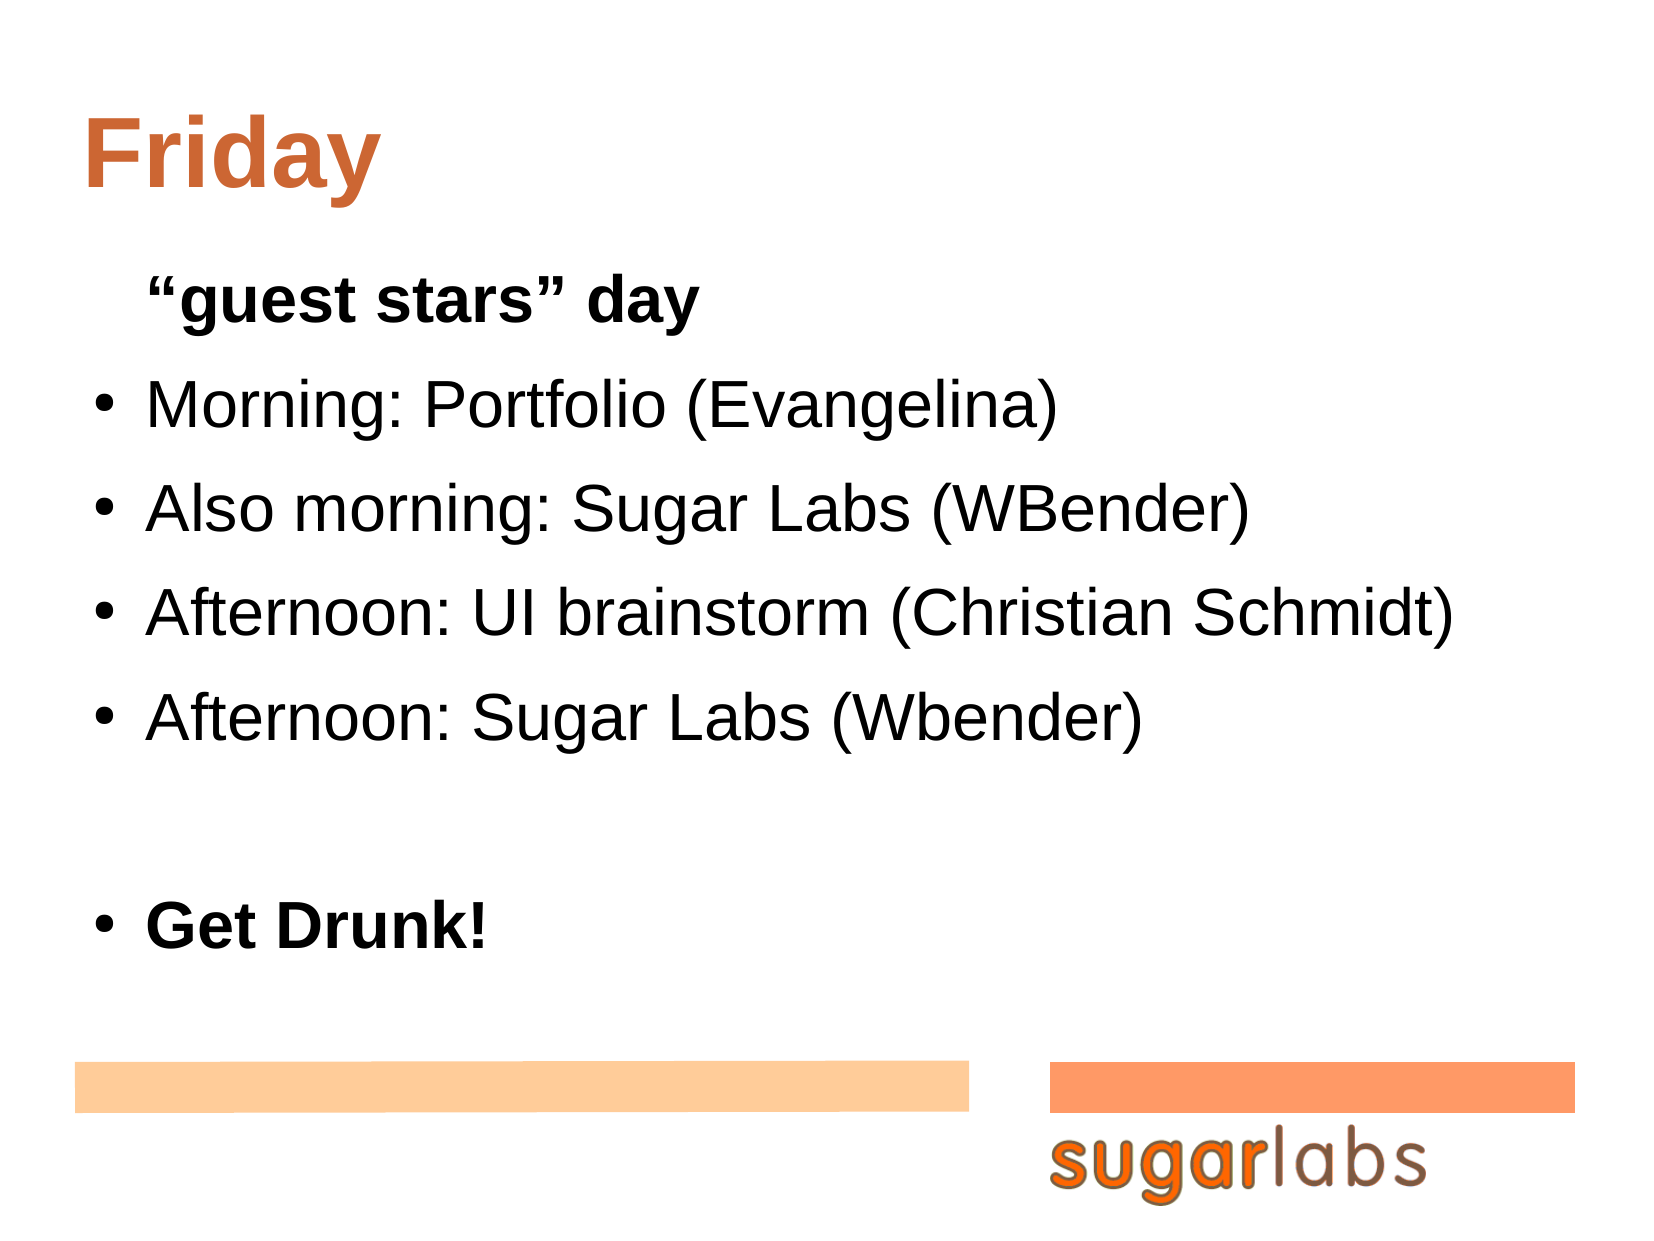

# Friday
“guest stars” day
Morning: Portfolio (Evangelina)
Also morning: Sugar Labs (WBender)
Afternoon: UI brainstorm (Christian Schmidt)
Afternoon: Sugar Labs (Wbender)
Get Drunk!